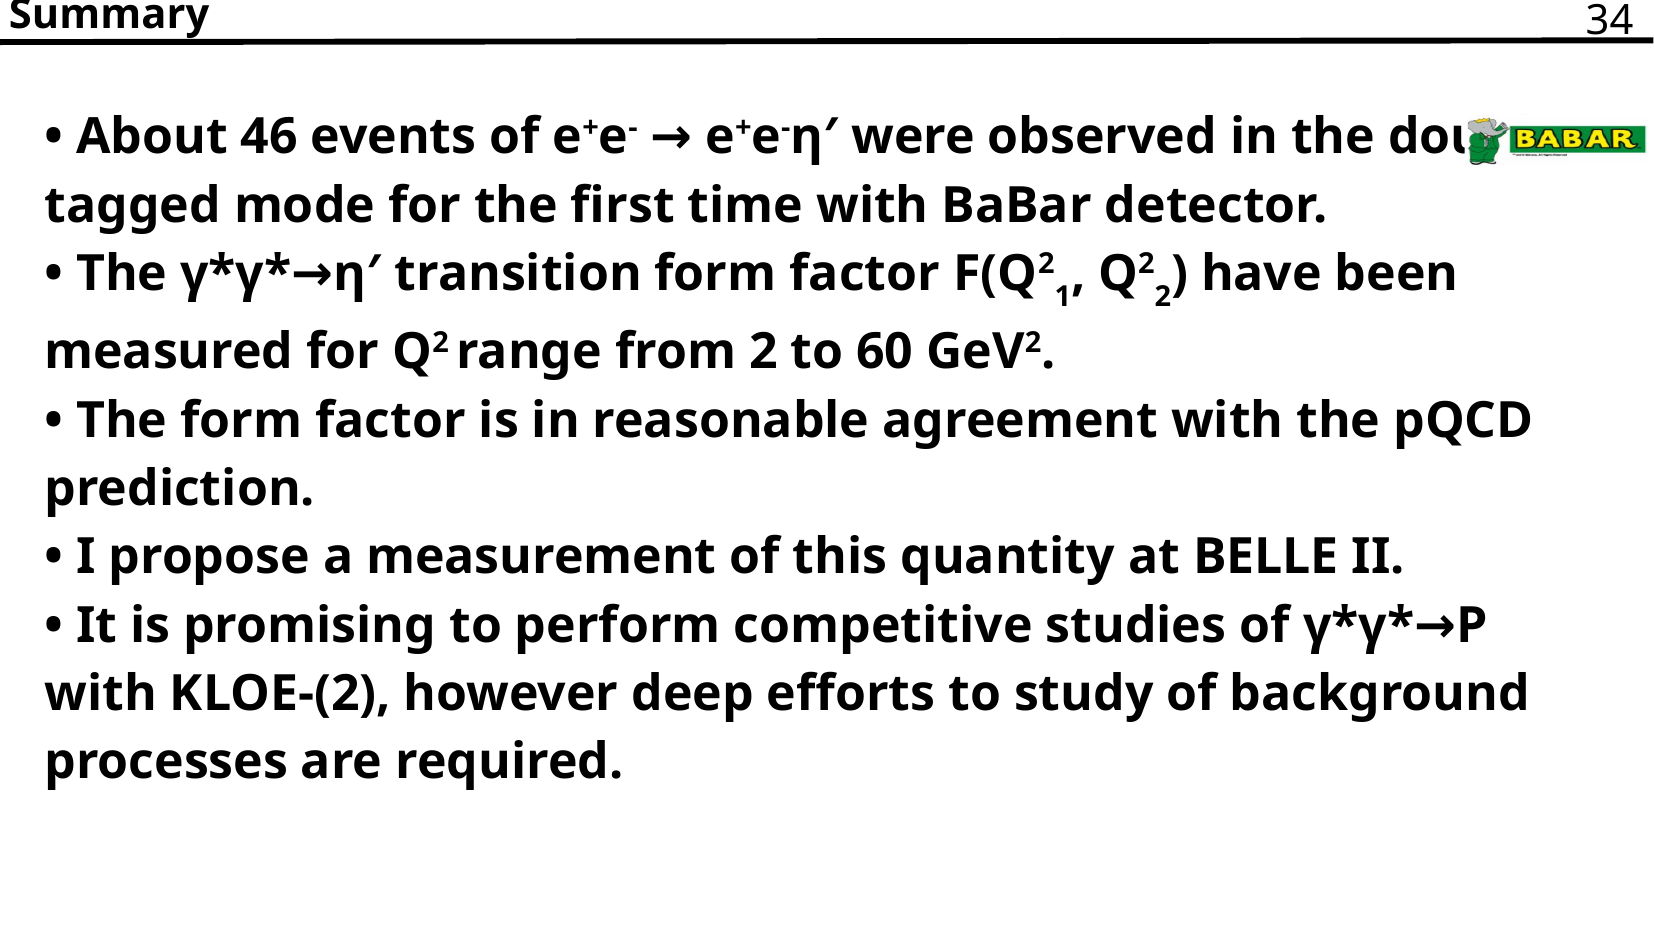

Summary
34
• About 46 events of e+e- → e+e-η′ were observed in the double tagged mode for the first time with BaBar detector.
• The γ*γ*→η′ transition form factor F(Q21, Q22) have been measured for Q2 range from 2 to 60 GeV2.
• The form factor is in reasonable agreement with the pQCD prediction.
• I propose a measurement of this quantity at BELLE II.
• It is promising to perform competitive studies of γ*γ*→P with KLOE-(2), however deep efforts to study of background processes are required.